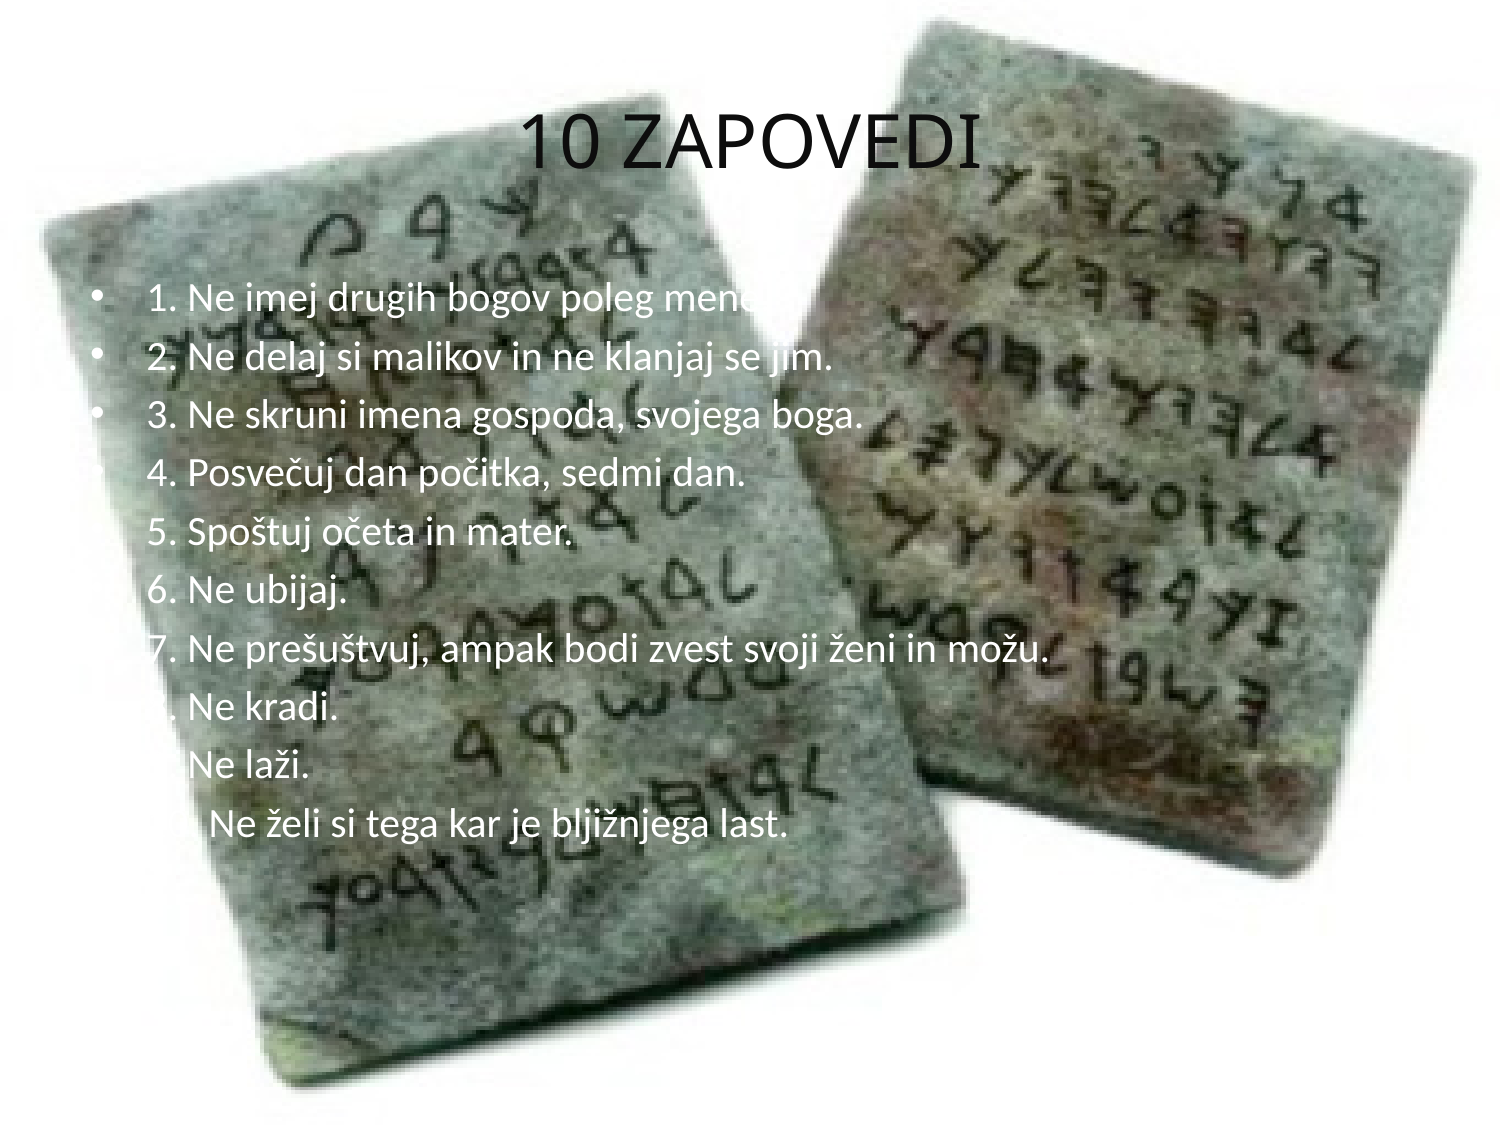

# 10 ZAPOVEDI
1. Ne imej drugih bogov poleg mene.
2. Ne delaj si malikov in ne klanjaj se jim.
3. Ne skruni imena gospoda, svojega boga.
4. Posvečuj dan počitka, sedmi dan.
5. Spoštuj očeta in mater.
6. Ne ubijaj.
7. Ne prešuštvuj, ampak bodi zvest svoji ženi in možu.
8. Ne kradi.
9. Ne laži.
10. Ne želi si tega kar je bljižnjega last.